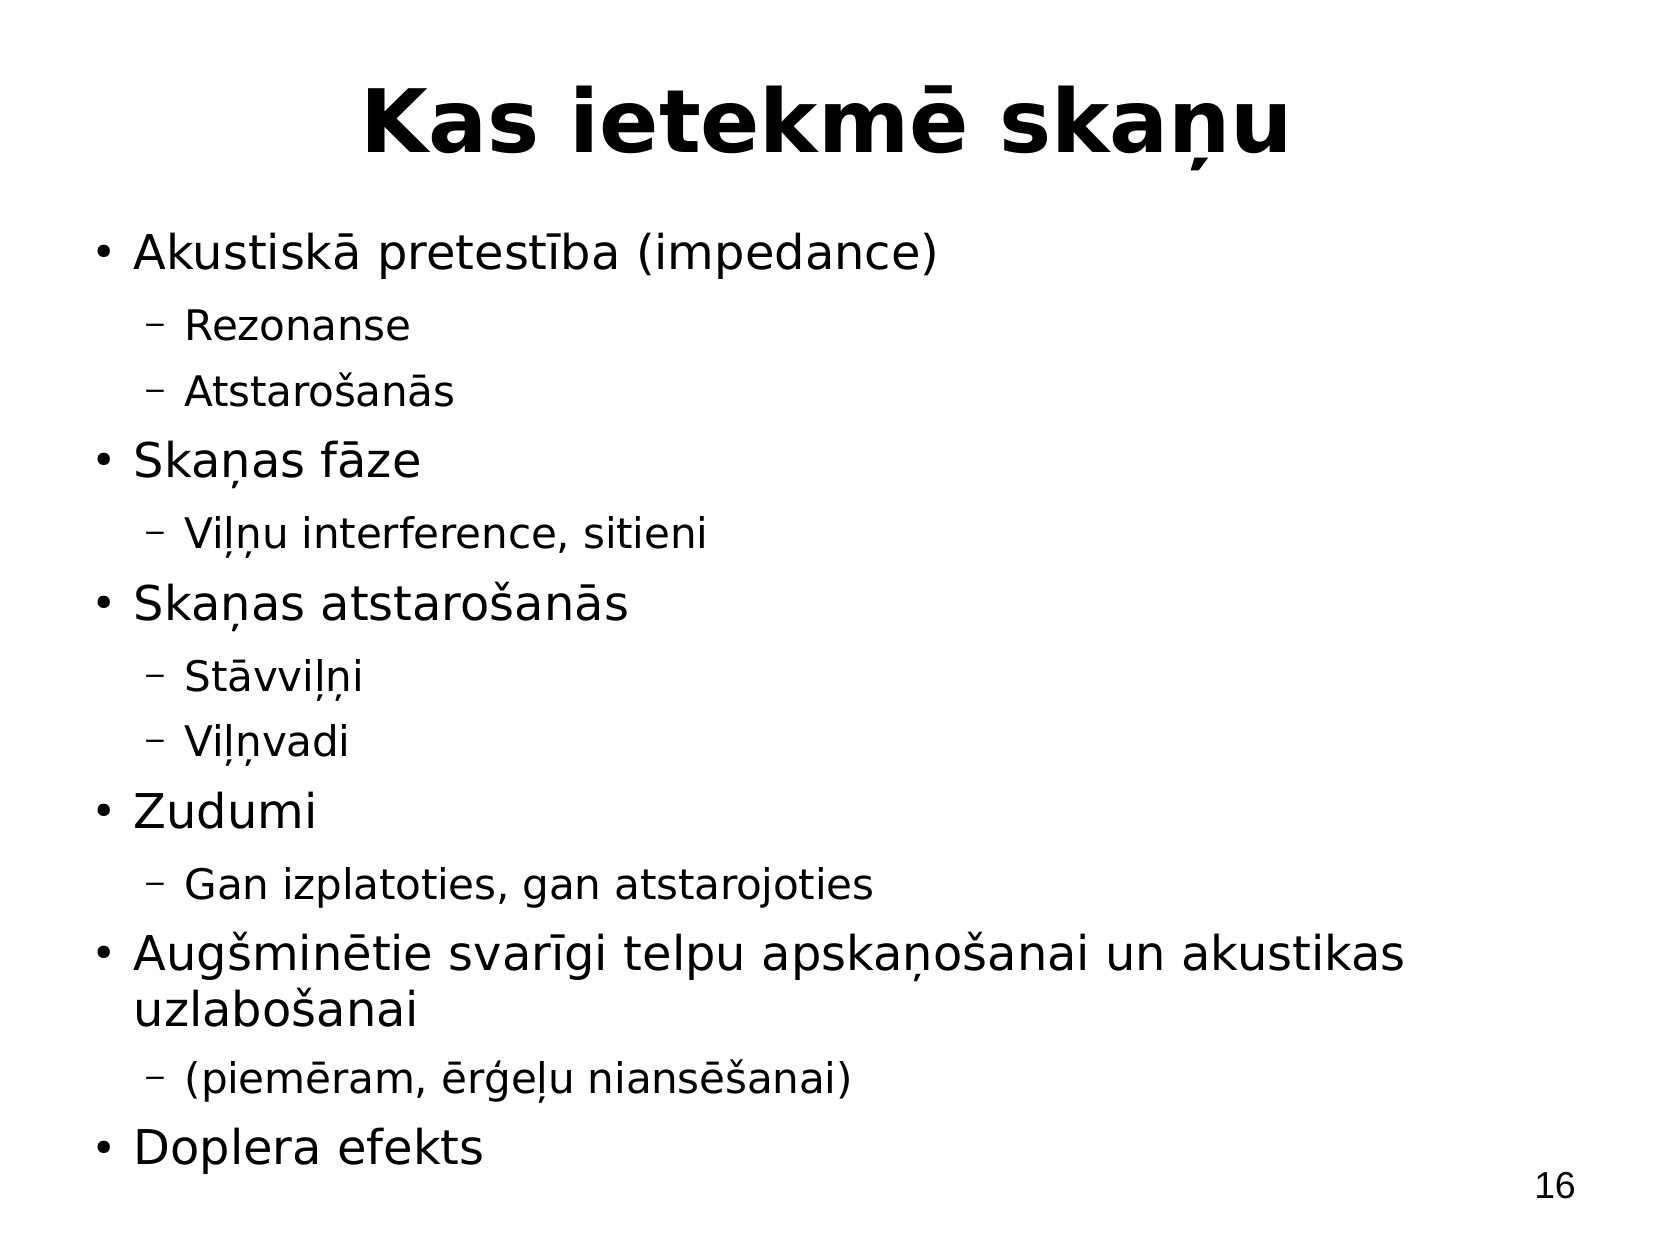

# Kas ietekmē skaņu
Akustiskā pretestība (impedance)
Rezonanse
Atstarošanās
Skaņas fāze
Viļņu interference, sitieni
Skaņas atstarošanās
Stāvviļņi
Viļņvadi
Zudumi
Gan izplatoties, gan atstarojoties
Augšminētie svarīgi telpu apskaņošanai un akustikas uzlabošanai
(piemēram, ērģeļu niansēšanai)
Doplera efekts